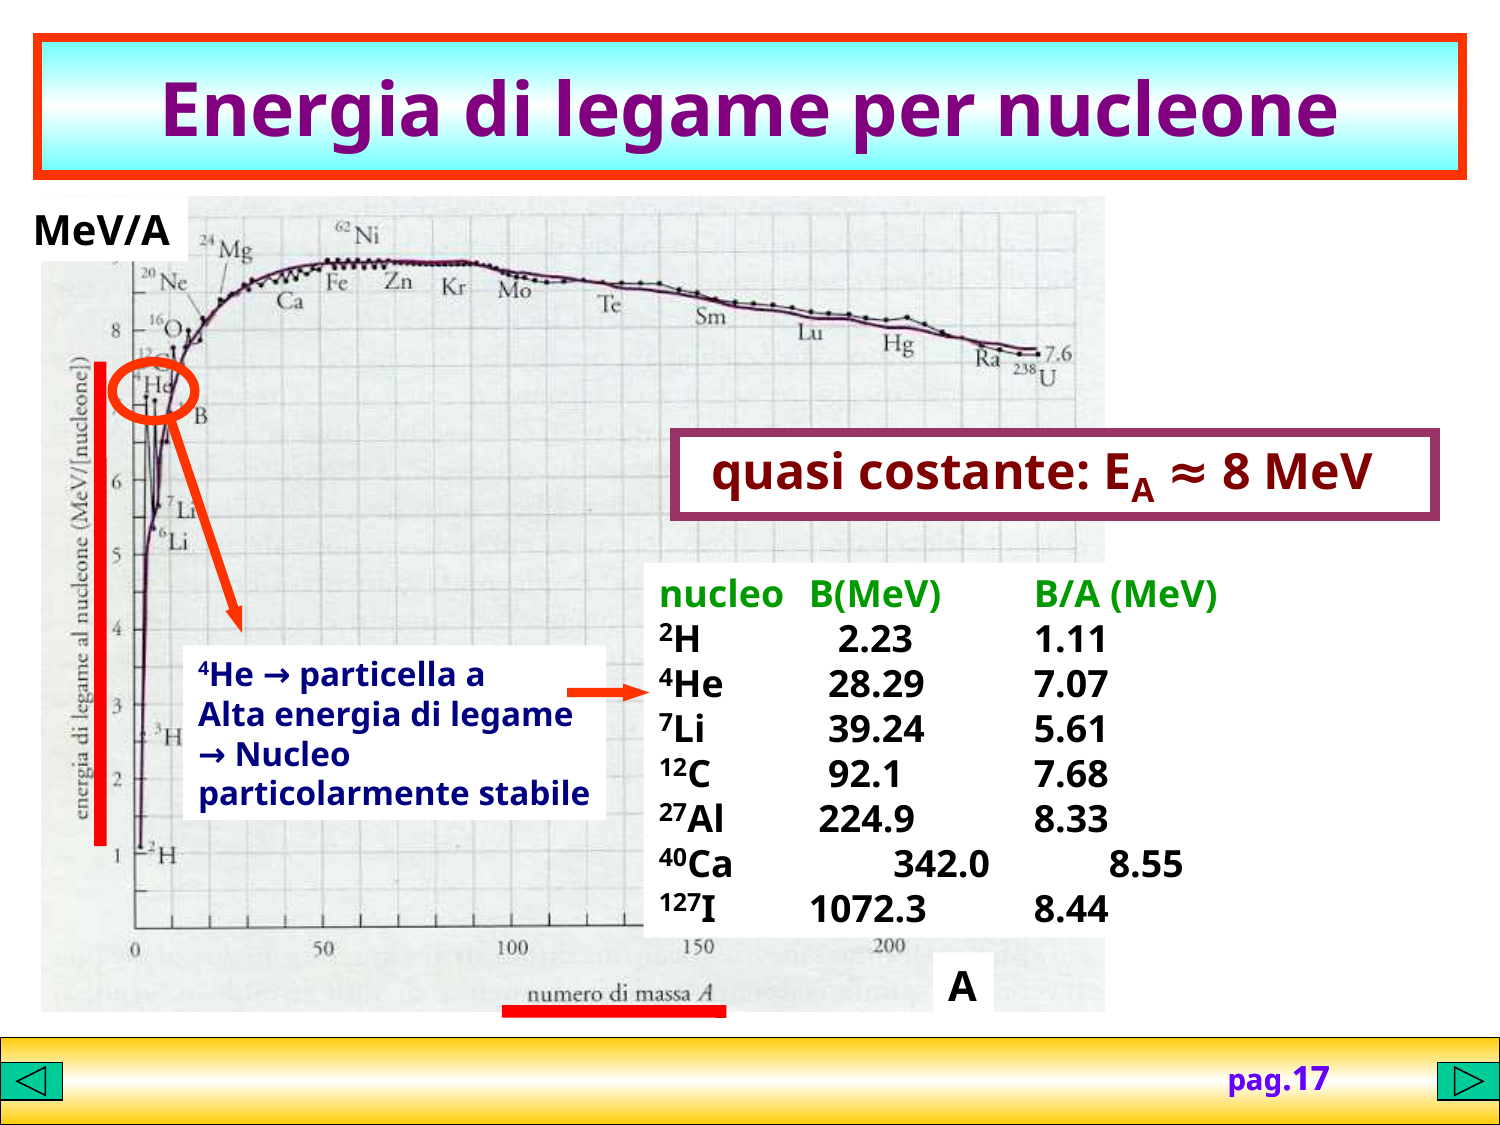

# Energia di legame per nucleone
MeV/A
quasi costante: EA ≈ 8 MeV
nucleo	B(MeV)		B/A (MeV)
2H		 2.23		1.11
4He		 28.29		7.07
7Li		 39.24		5.61
12C		 92.1		7.68
27Al		 224.9		8.33
40Ca		 342.0		8.55
127I		1072.3		8.44
4He → particella a
Alta energia di legame
→ Nucleo
particolarmente stabile
A
pag.
17